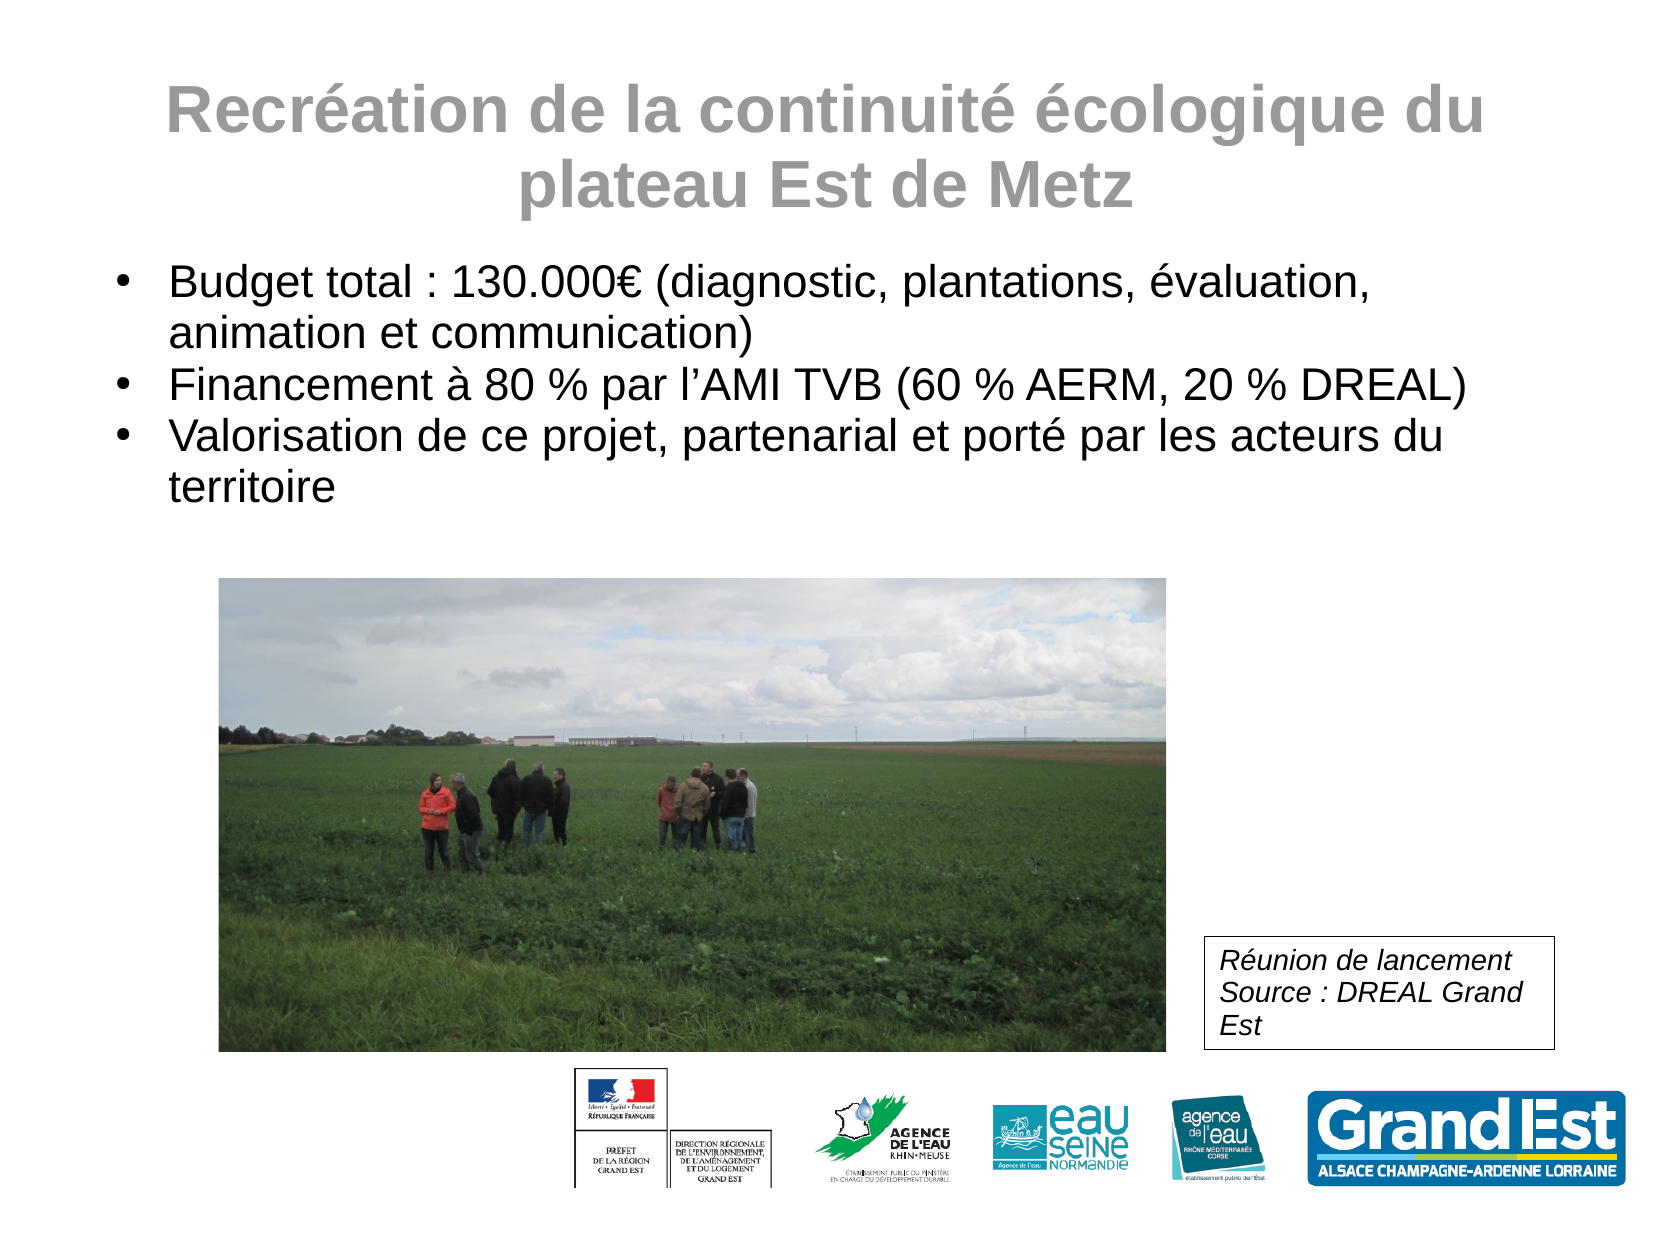

# Recréation de la continuité écologique du plateau Est de Metz
Budget total : 130.000€ (diagnostic, plantations, évaluation, animation et communication)
Financement à 80 % par l’AMI TVB (60 % AERM, 20 % DREAL)
Valorisation de ce projet, partenarial et porté par les acteurs du territoire
Réunion de lancement
Source : DREAL Grand Est